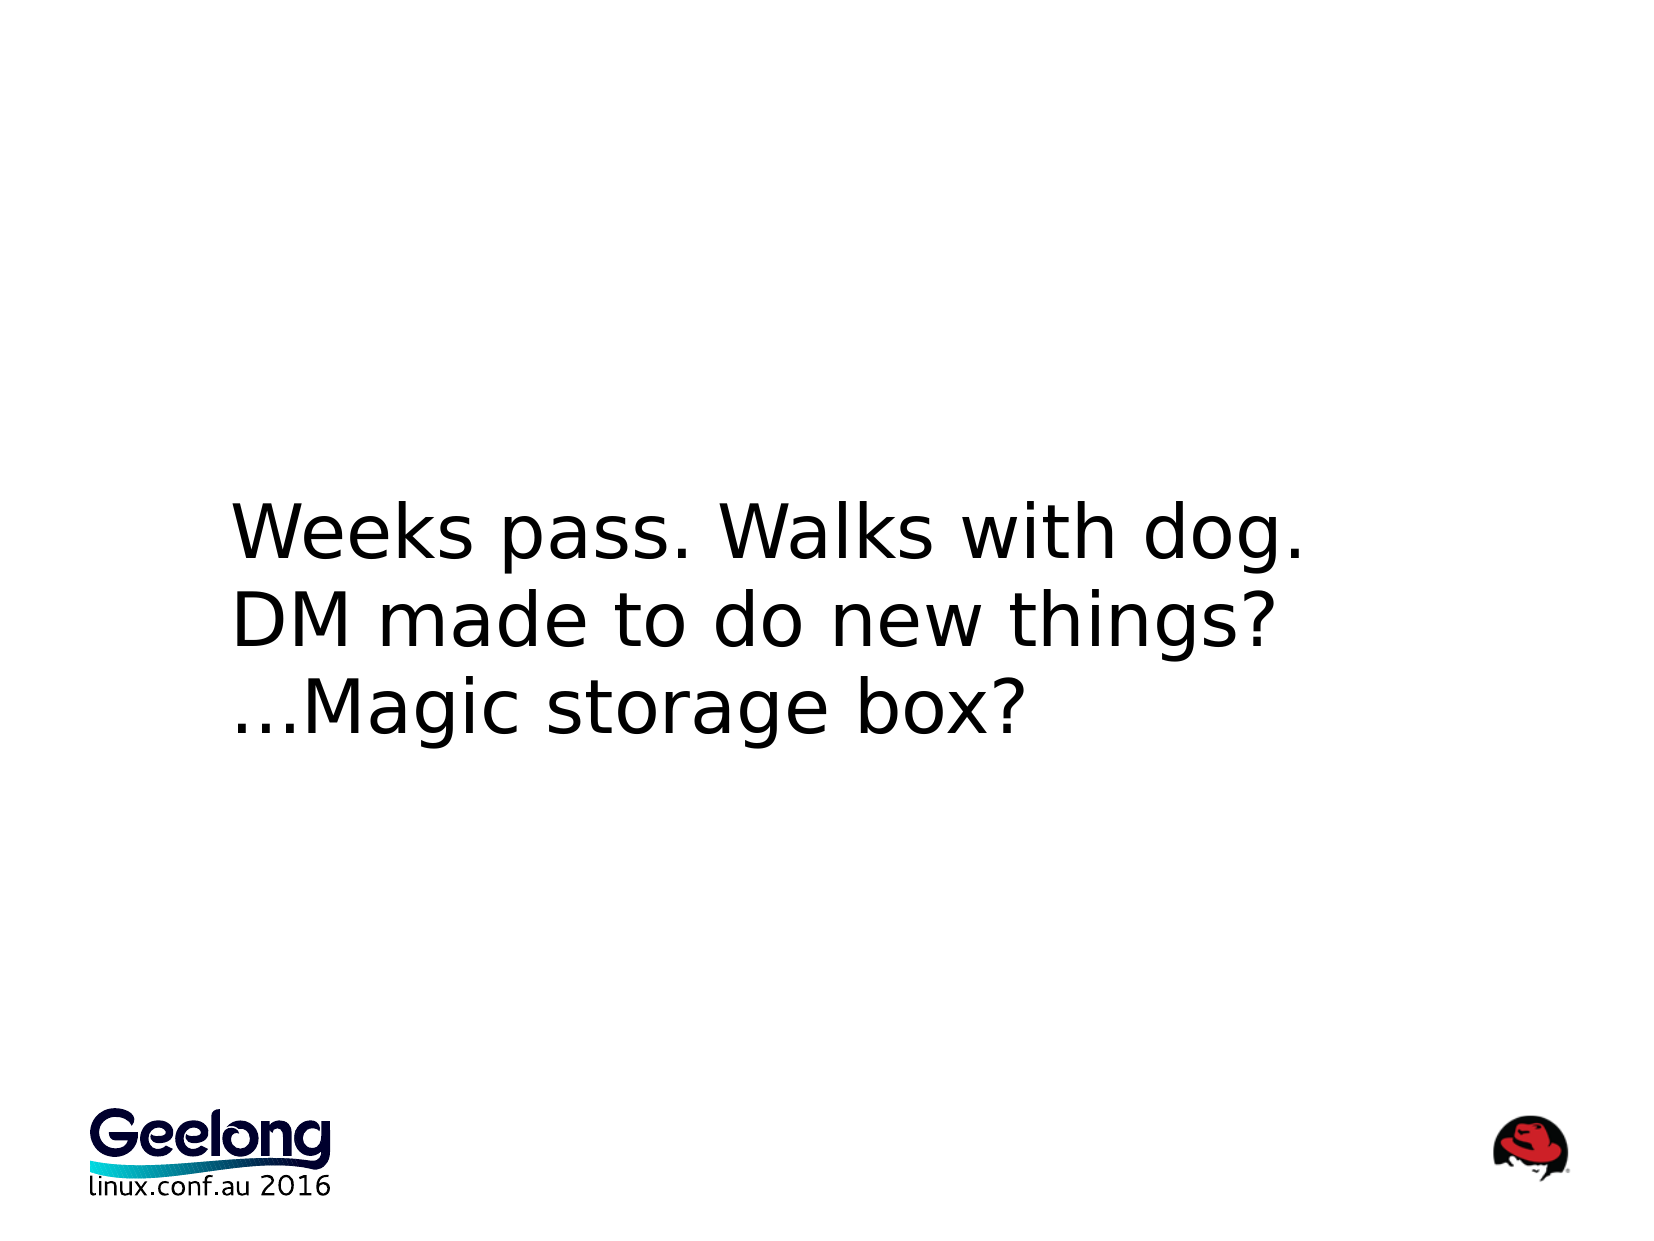

# Weeks pass. Walks with dog.
DM made to do new things?
...Magic storage box?